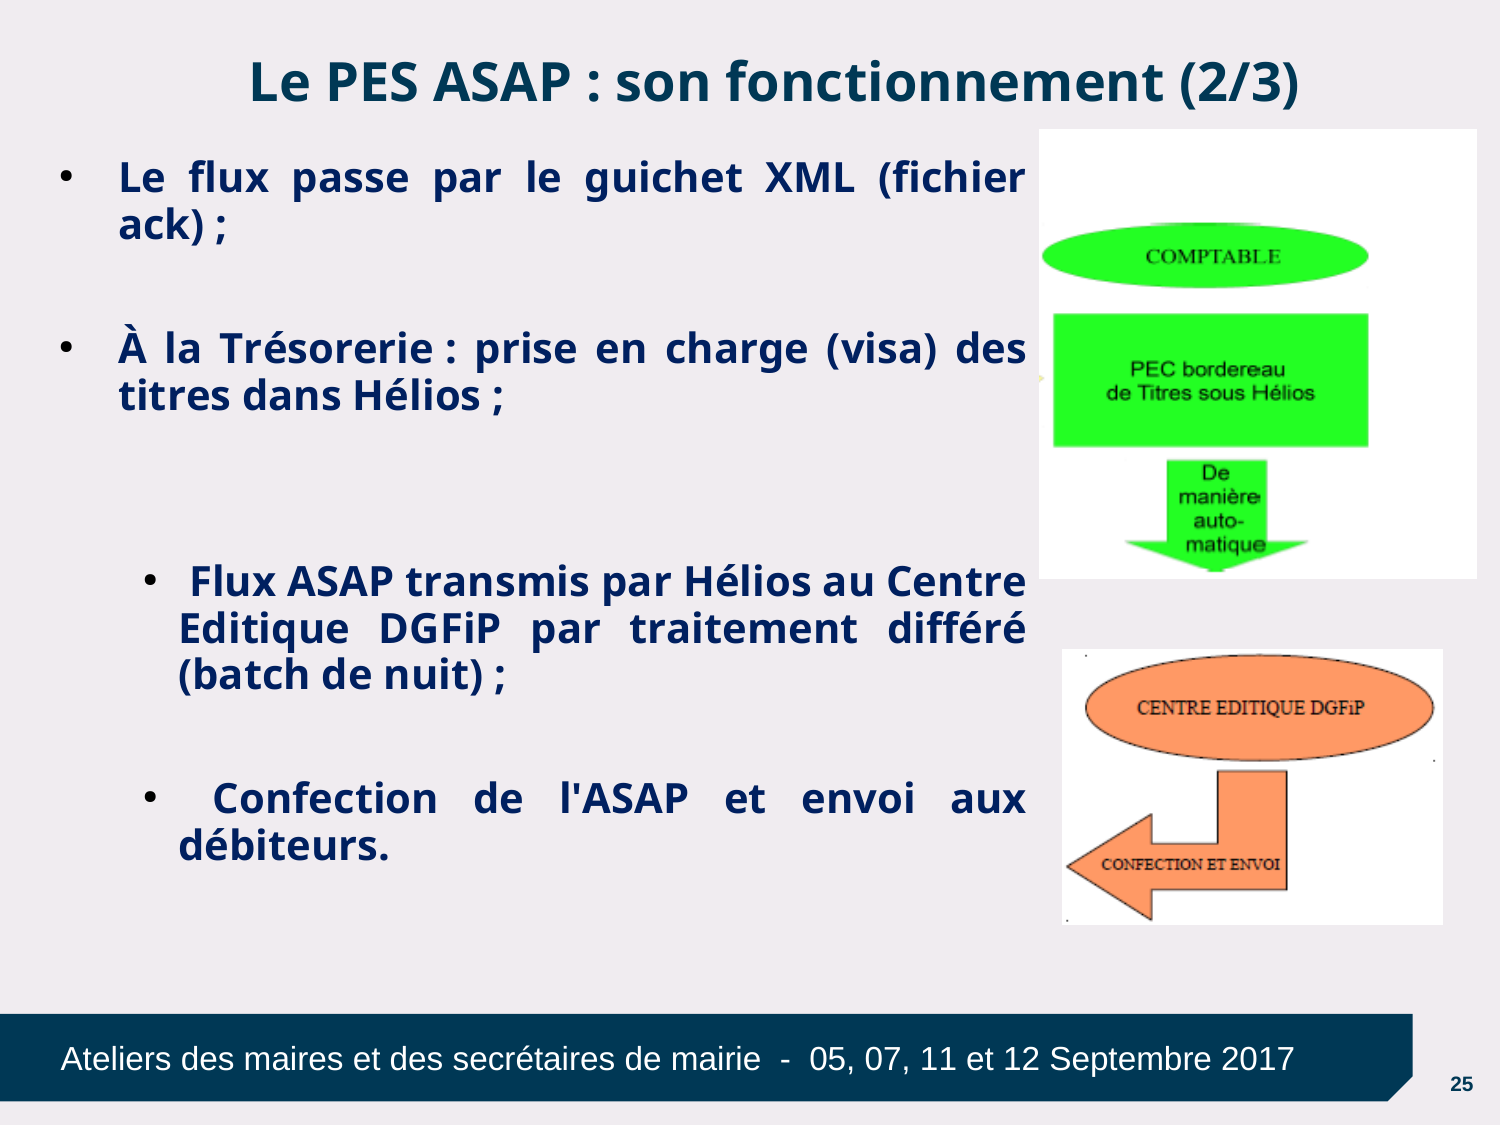

# Le PES ASAP : son fonctionnement (2/3)
Le flux passe par le guichet XML (fichier ack) ;
À la Trésorerie : prise en charge (visa) des titres dans Hélios ;
 Flux ASAP transmis par Hélios au Centre Editique DGFiP par traitement différé (batch de nuit) ;
 Confection de l'ASAP et envoi aux débiteurs.